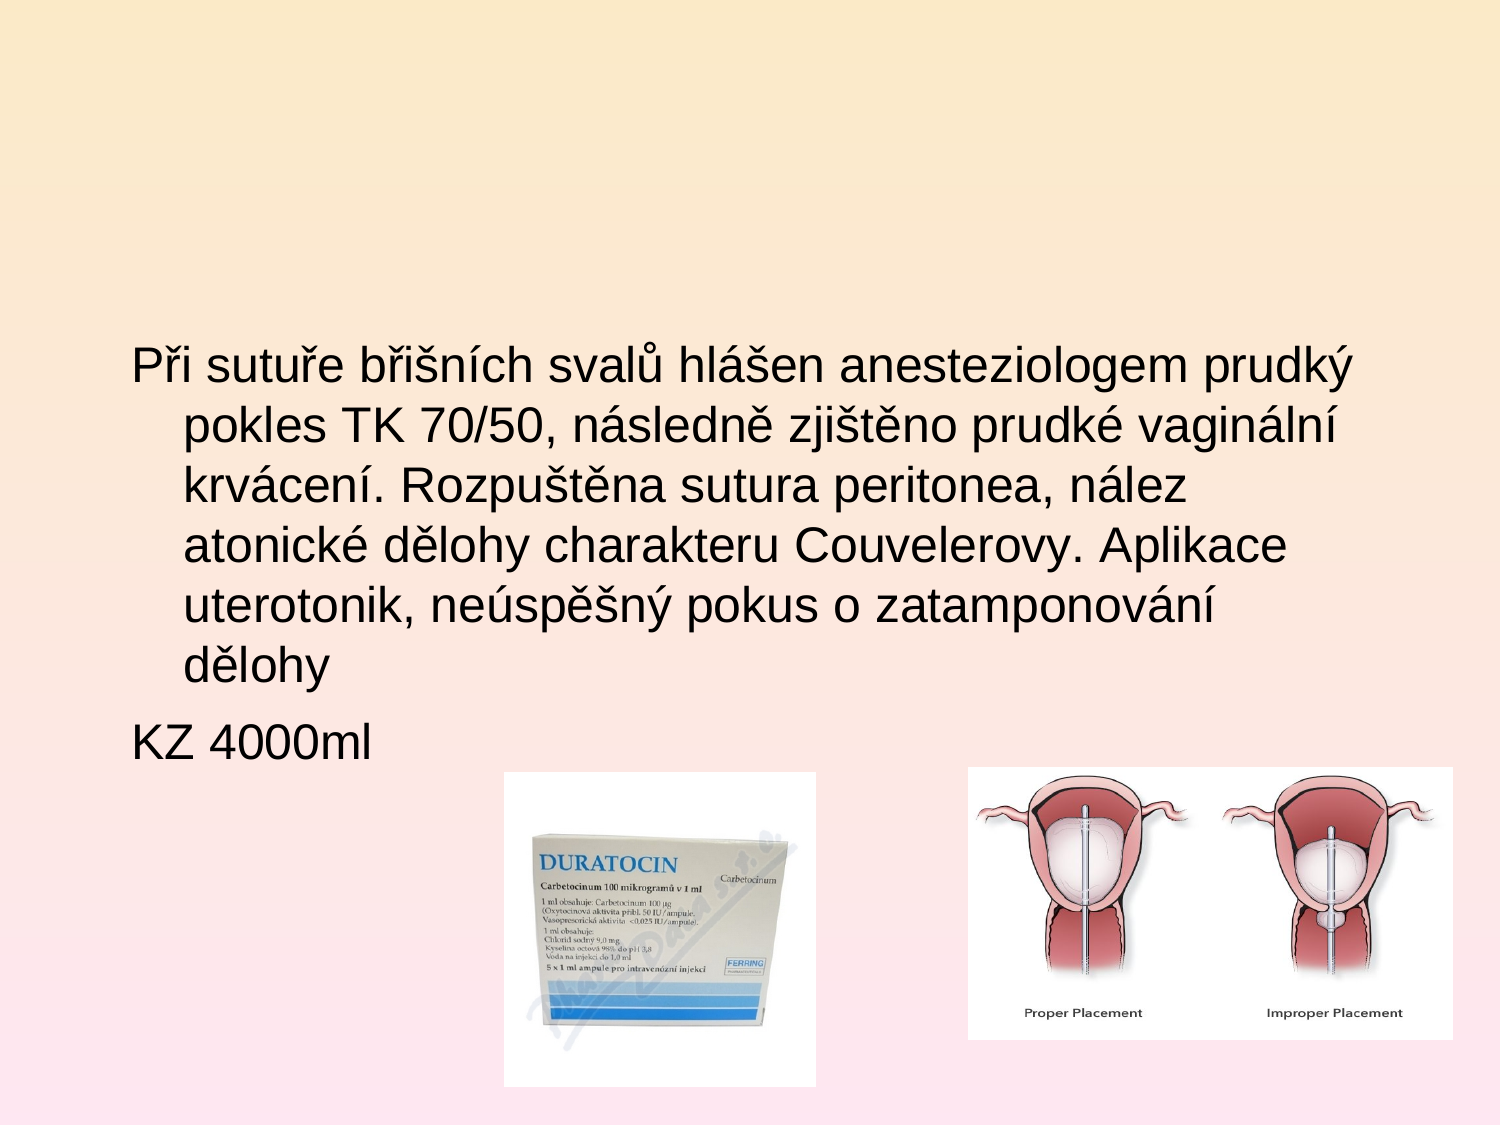

#
Při sutuře břišních svalů hlášen anesteziologem prudký pokles TK 70/50, následně zjištěno prudké vaginální krvácení. Rozpuštěna sutura peritonea, nález atonické dělohy charakteru Couvelerovy. Aplikace uterotonik, neúspěšný pokus o zatamponování dělohy
KZ 4000ml